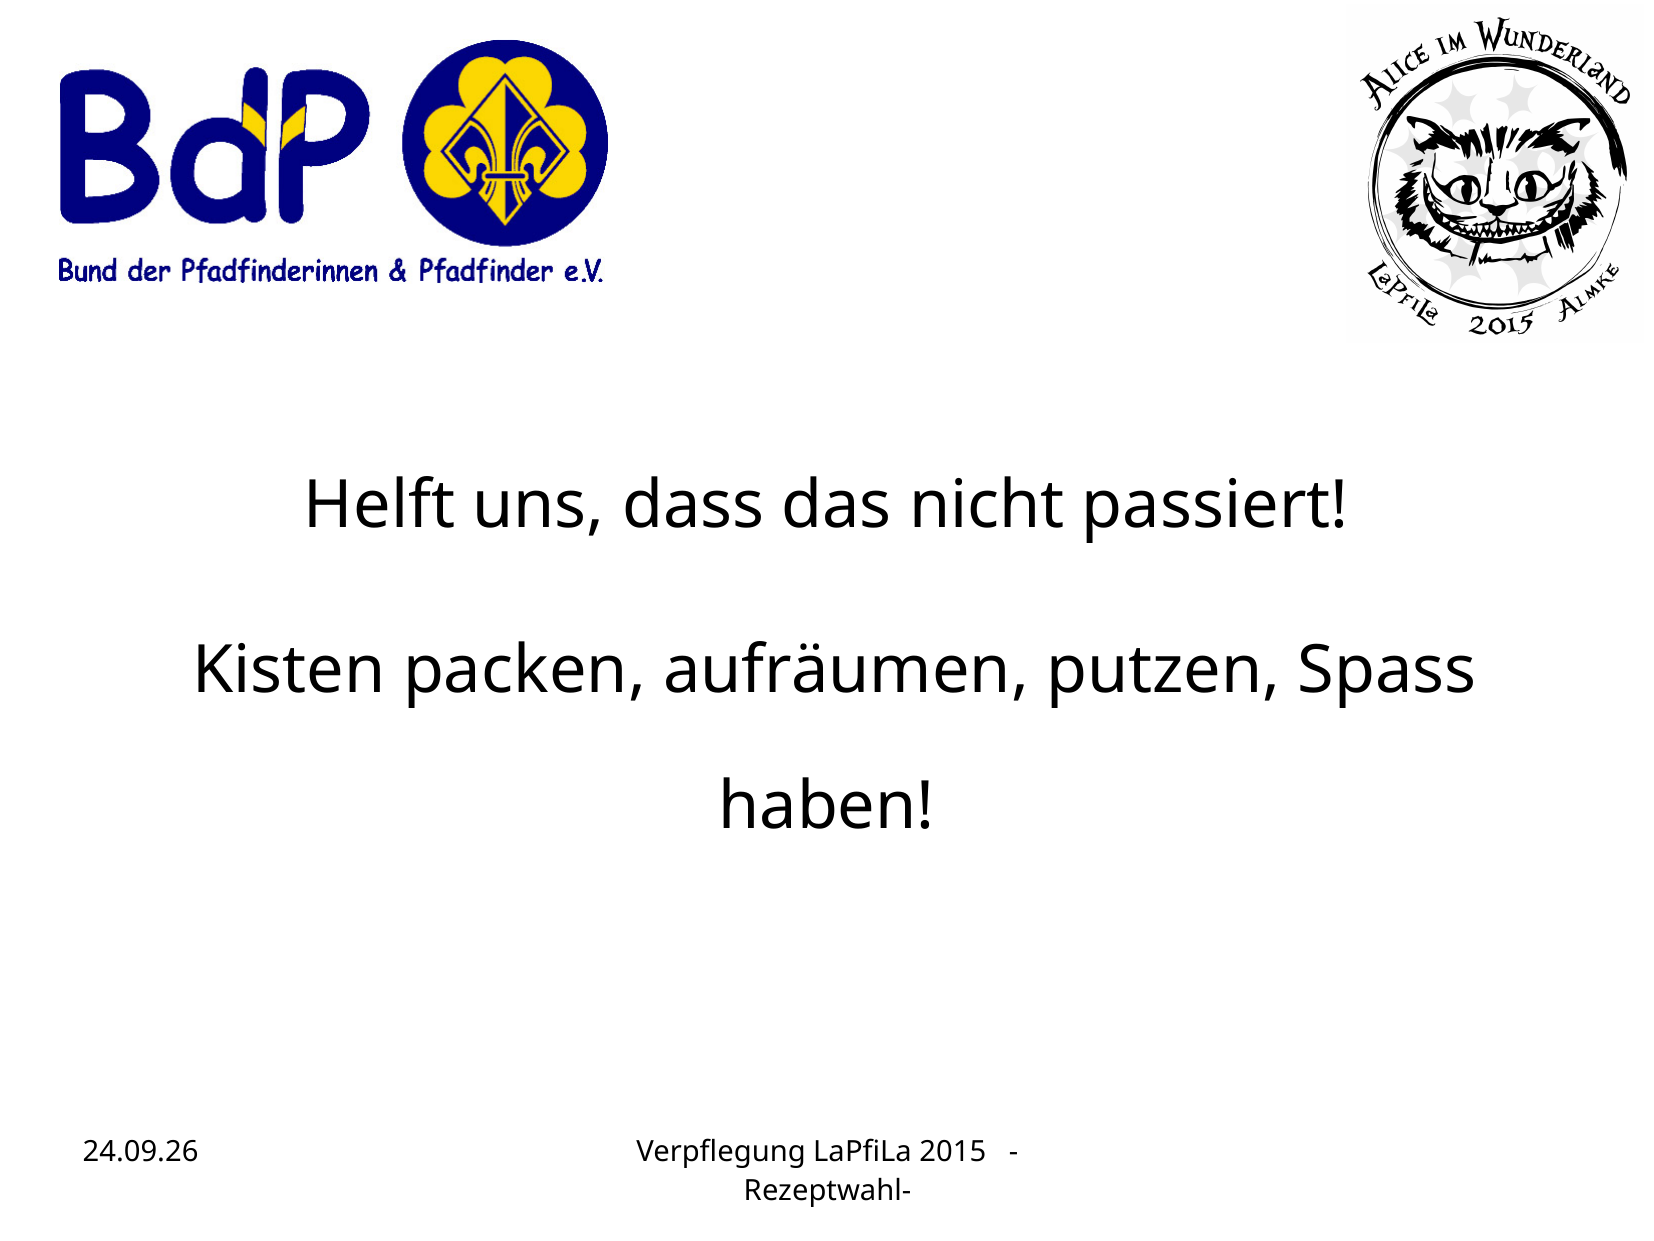

#
Helft uns, dass das nicht passiert!
 Kisten packen, aufräumen, putzen, Spass haben!